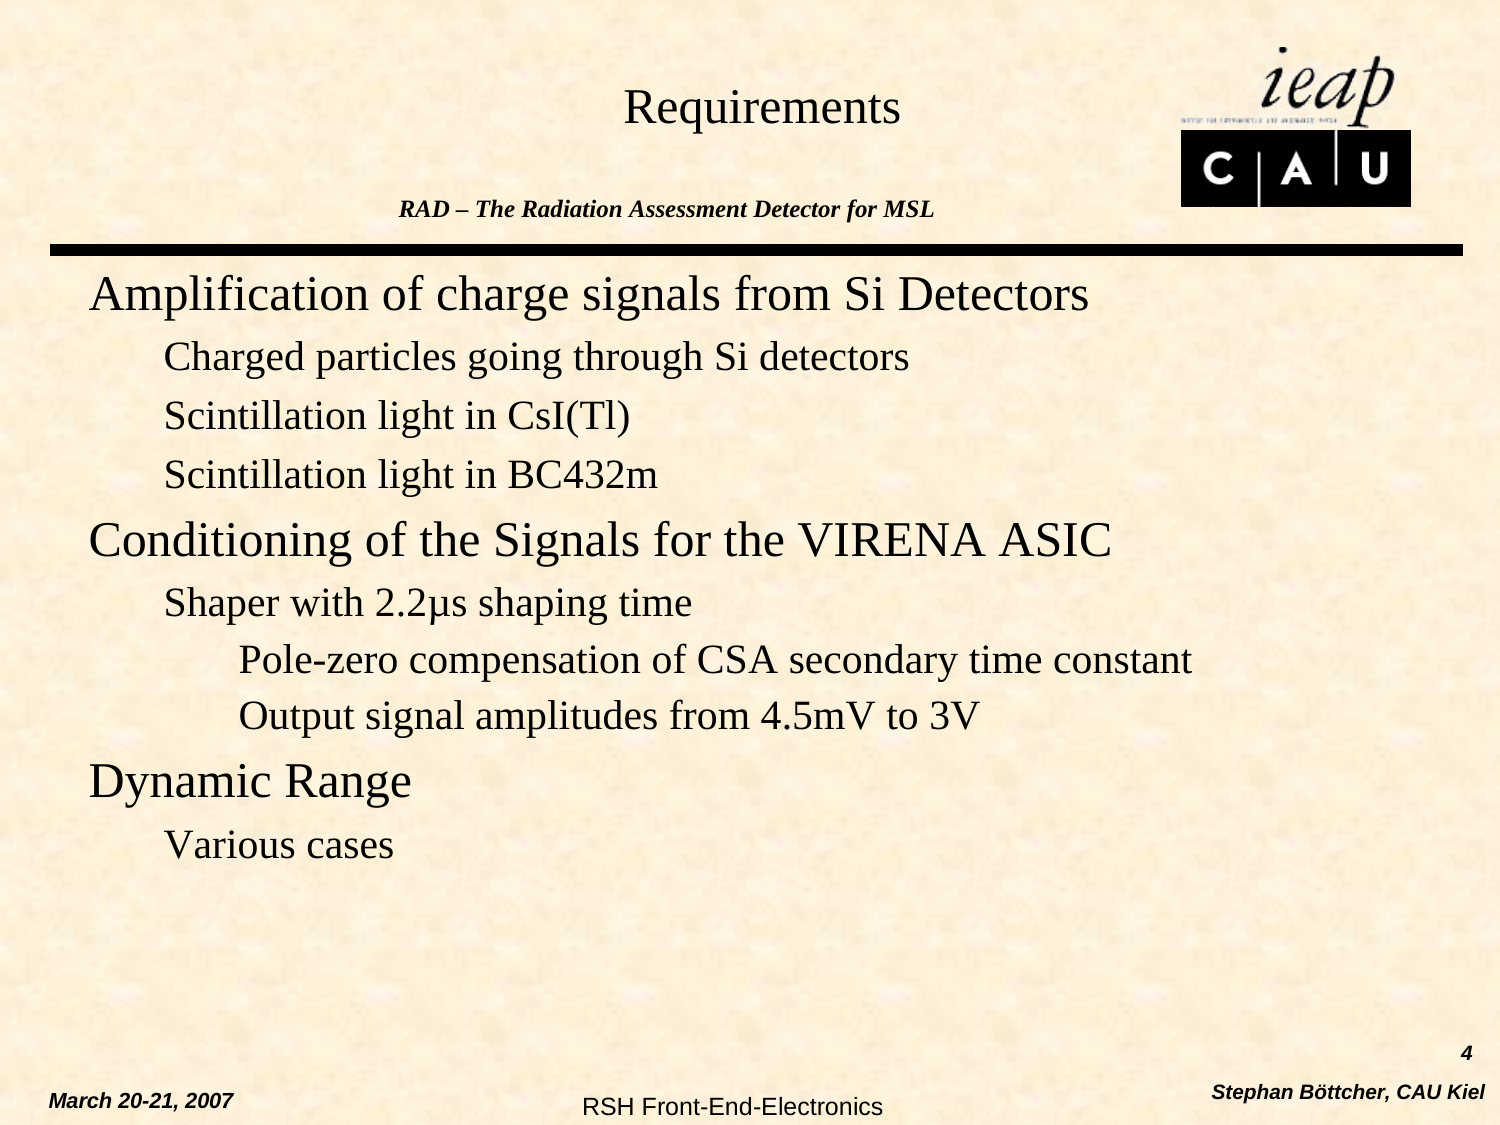

# Requirements
Amplification of charge signals from Si Detectors
Charged particles going through Si detectors
Scintillation light in CsI(Tl)
Scintillation light in BC432m
Conditioning of the Signals for the VIRENA ASIC
Shaper with 2.2µs shaping time
Pole-zero compensation of CSA secondary time constant
Output signal amplitudes from 4.5mV to 3V
Dynamic Range
Various cases
4
March 20, 2007
RSH Front-End-Electronics